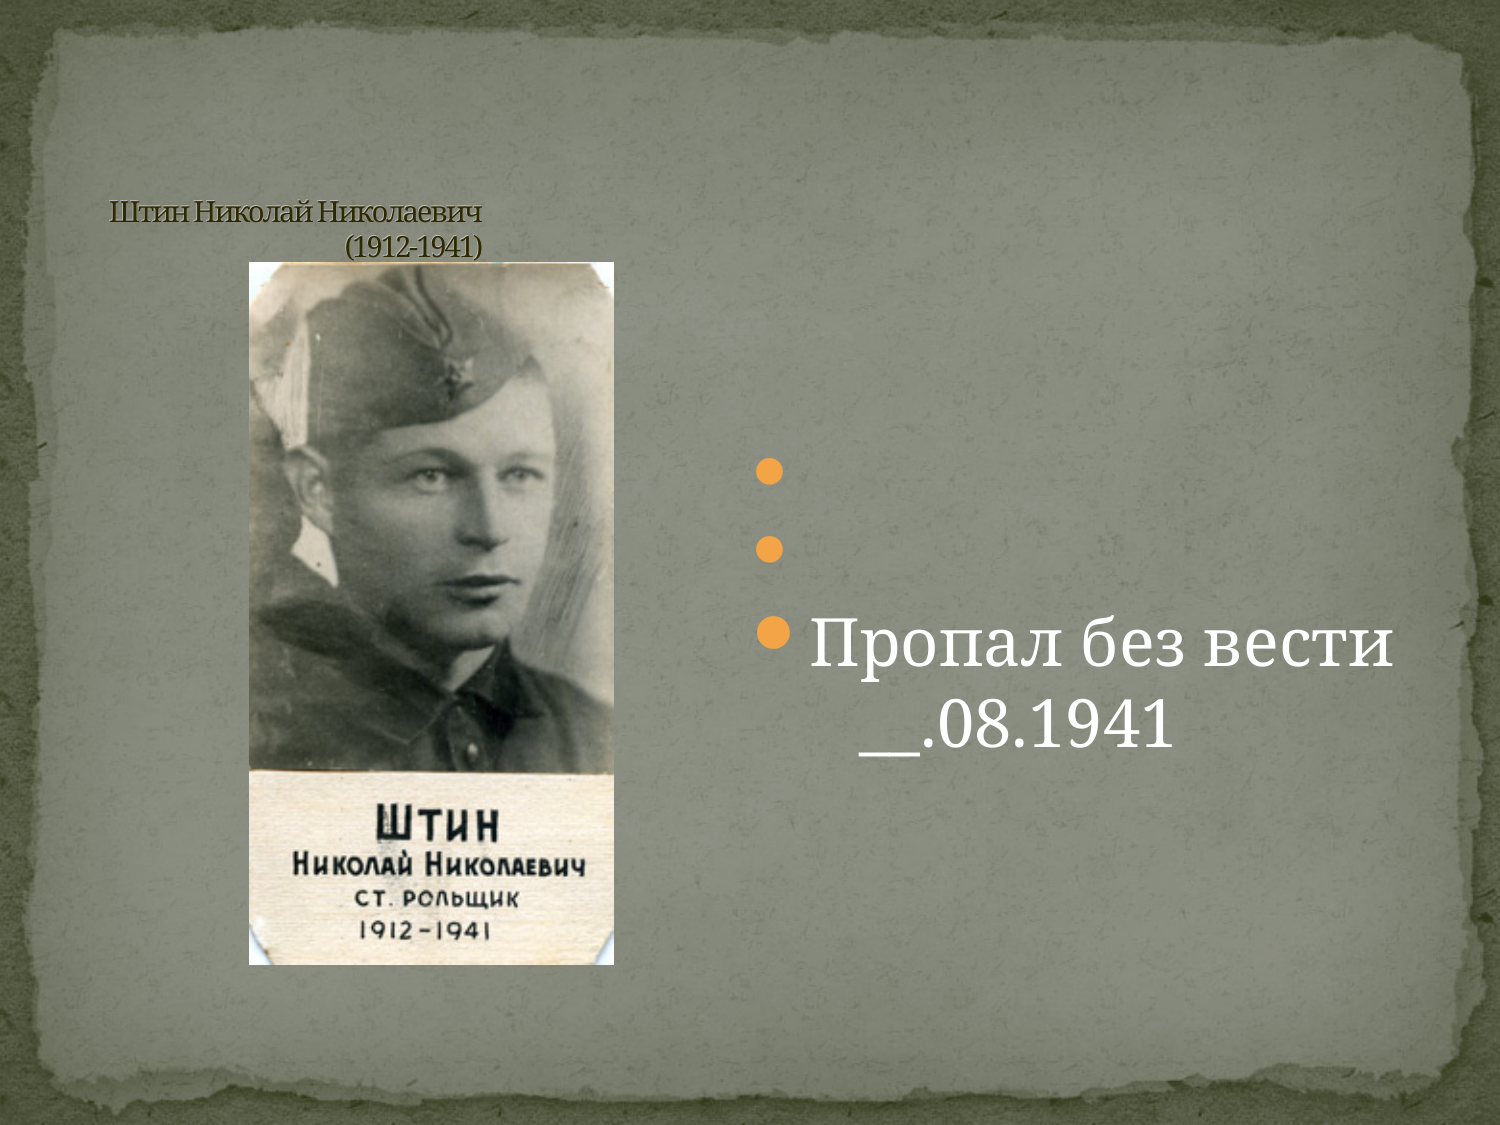

Штин Николай Николаевич
(1912-1941)
# Пропал без вести __.08.1941